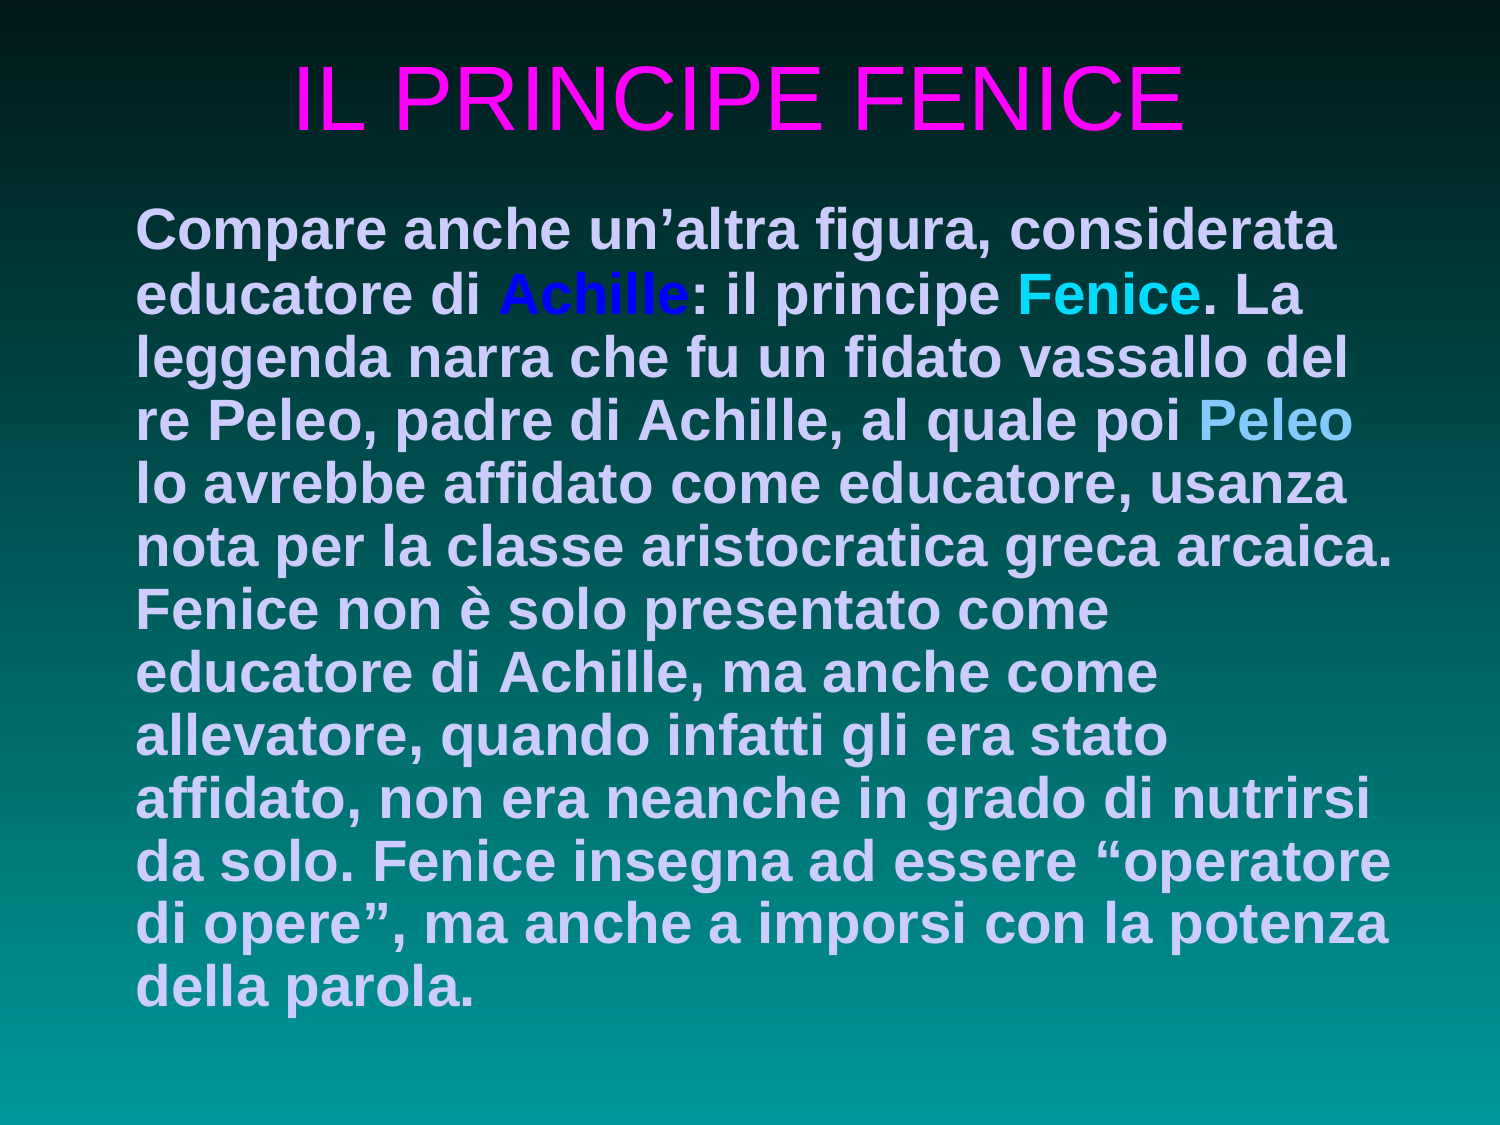

# IL PRINCIPE FENICE
 Compare anche un’altra figura, considerata educatore di Achille: il principe Fenice. La leggenda narra che fu un fidato vassallo del re Peleo, padre di Achille, al quale poi Peleo lo avrebbe affidato come educatore, usanza nota per la classe aristocratica greca arcaica. Fenice non è solo presentato come educatore di Achille, ma anche come allevatore, quando infatti gli era stato affidato, non era neanche in grado di nutrirsi da solo. Fenice insegna ad essere “operatore di opere”, ma anche a imporsi con la potenza della parola.